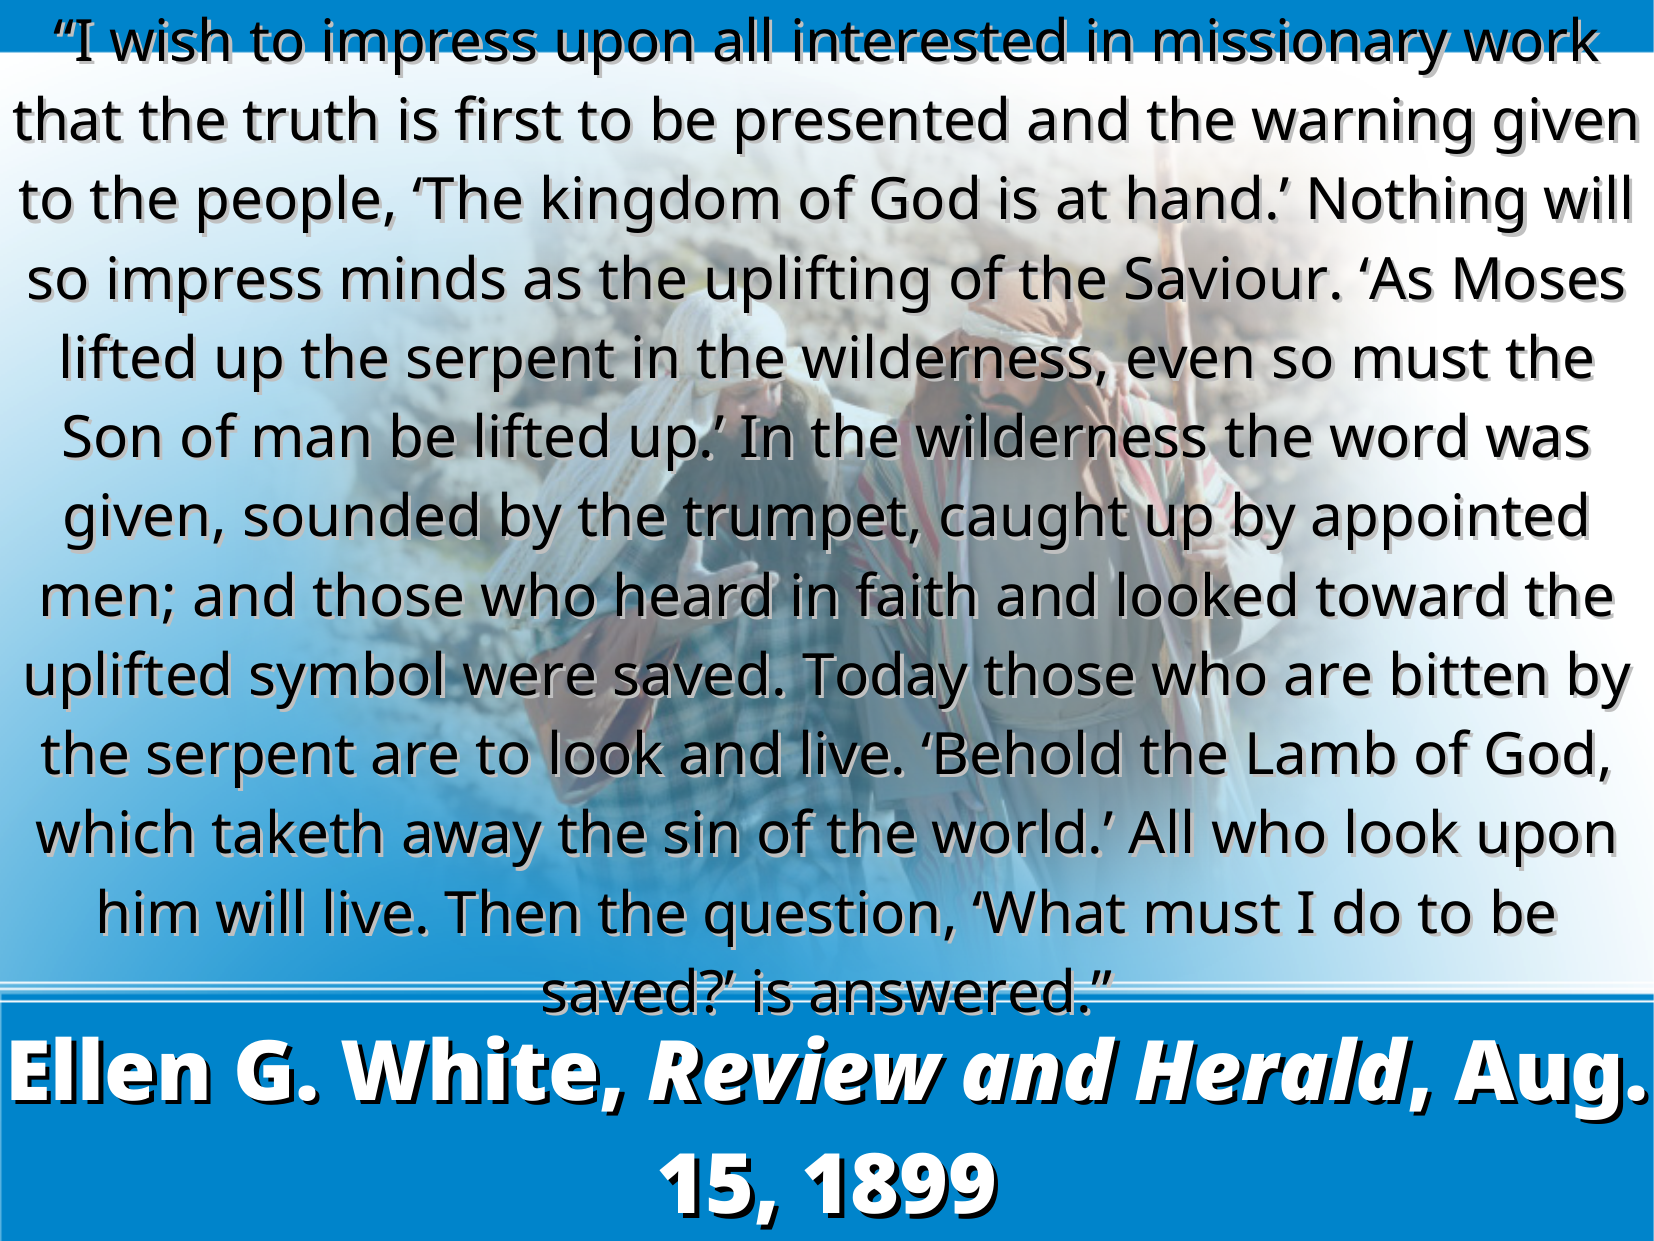

“I wish to impress upon all interested in missionary work that the truth is first to be presented and the warning given to the people, ‘The kingdom of God is at hand.’ Nothing will so impress minds as the uplifting of the Saviour. ‘As Moses lifted up the serpent in the wilderness, even so must the Son of man be lifted up.’ In the wilderness the word was given, sounded by the trumpet, caught up by appointed men; and those who heard in faith and looked toward the uplifted symbol were saved. Today those who are bitten by the serpent are to look and live. ‘Behold the Lamb of God, which taketh away the sin of the world.’ All who look upon him will live. Then the question, ‘What must I do to be saved?’ is answered.”
# Ellen G. White, Review and Herald, Aug. 15, 1899